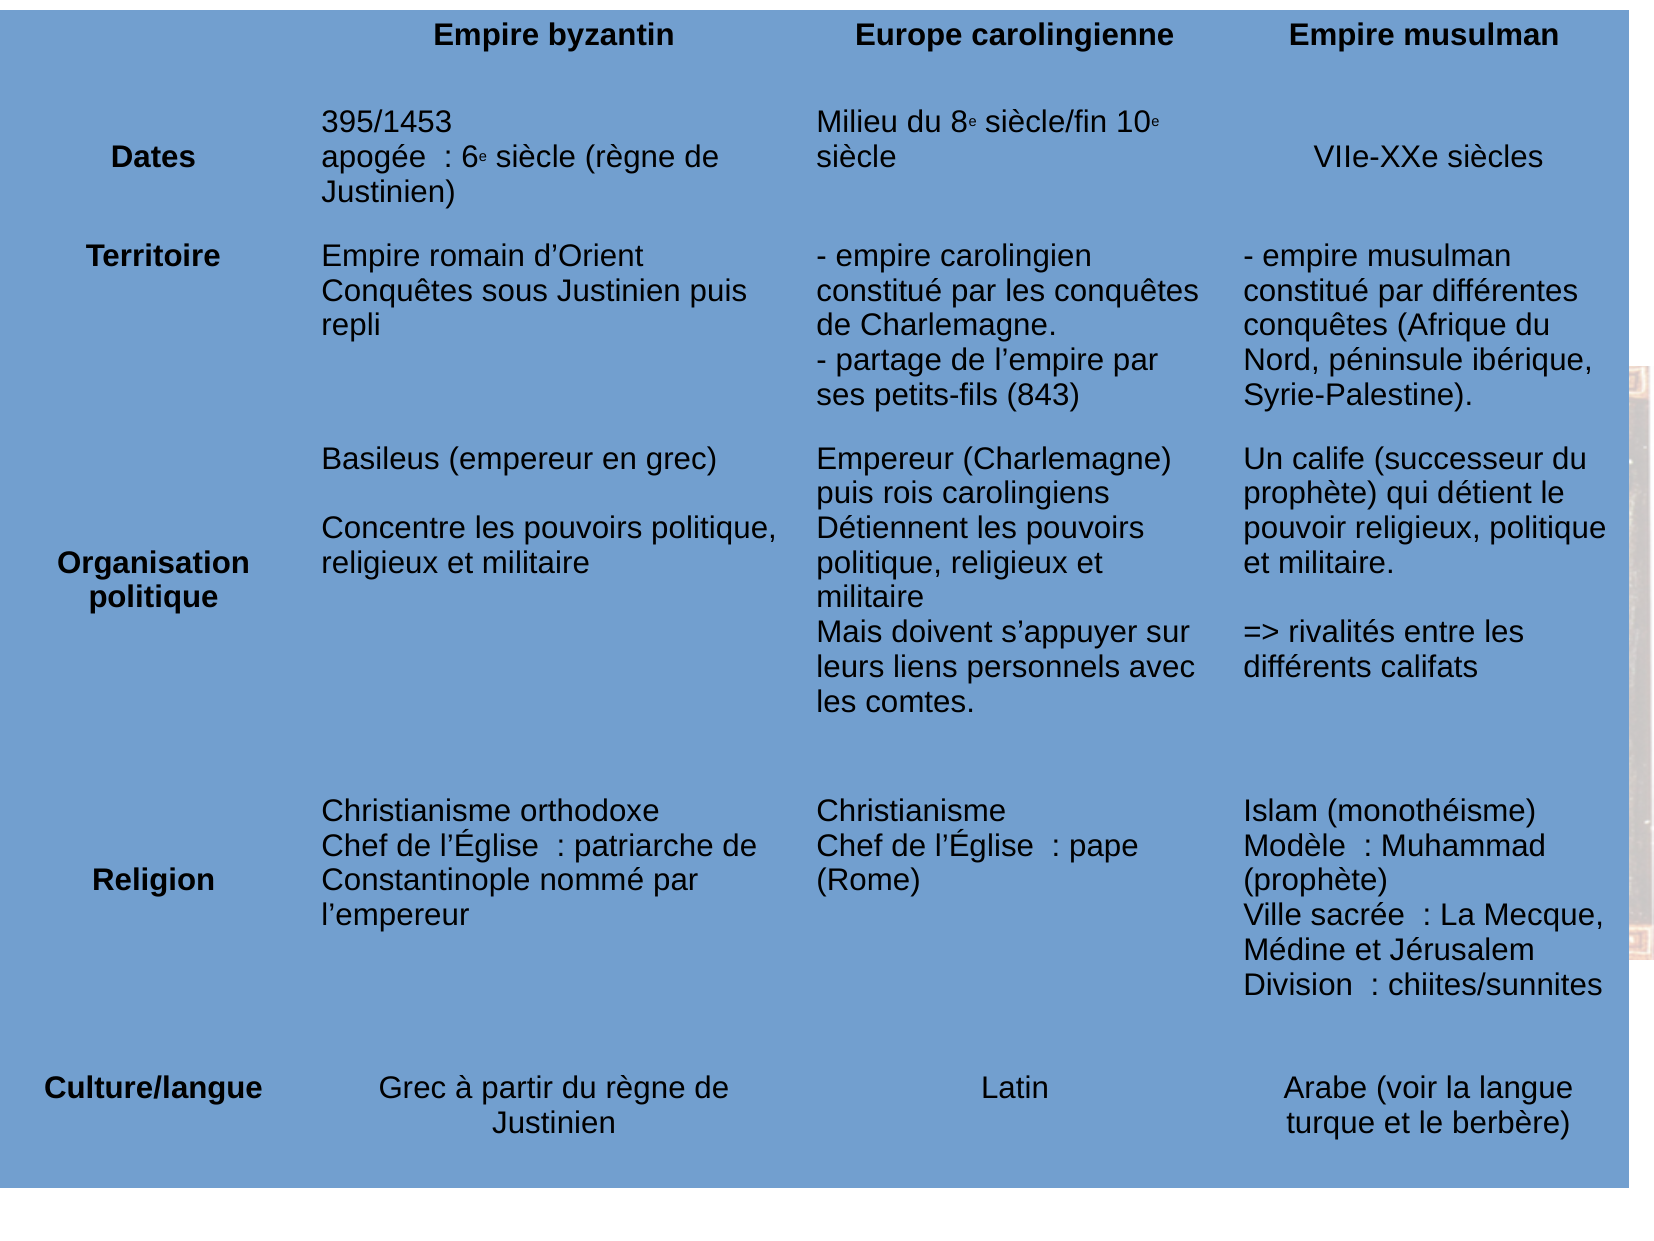

DOCUMENT DE SYNTHESE
| | Empire byzantin | Europe carolingienne | Empire musulman |
| --- | --- | --- | --- |
| Dates | 395/1453 apogée  : 6e siècle (règne de Justinien) | Milieu du 8e siècle/fin 10e siècle | VIIe-XXe siècles |
| Territoire | Empire romain d’Orient Conquêtes sous Justinien puis repli | - empire carolingien constitué par les conquêtes de Charlemagne. - partage de l’empire par ses petits-fils (843) | - empire musulman constitué par différentes conquêtes (Afrique du Nord, péninsule ibérique, Syrie-Palestine). |
| Organisation politique | Basileus (empereur en grec) Concentre les pouvoirs politique, religieux et militaire | Empereur (Charlemagne) puis rois carolingiens Détiennent les pouvoirs politique, religieux et militaire Mais doivent s’appuyer sur leurs liens personnels avec les comtes. | Un calife (successeur du prophète) qui détient le pouvoir religieux, politique et militaire. => rivalités entre les différents califats |
| Religion | Christianisme orthodoxe Chef de l’Église  : patriarche de Constantinople nommé par l’empereur | Christianisme Chef de l’Église  : pape (Rome) | Islam (monothéisme) Modèle  : Muhammad (prophète) Ville sacrée  : La Mecque, Médine et Jérusalem Division  : chiites/sunnites |
| Culture/langue | Grec à partir du règne de Justinien | Latin | Arabe (voir la langue turque et le berbère) |